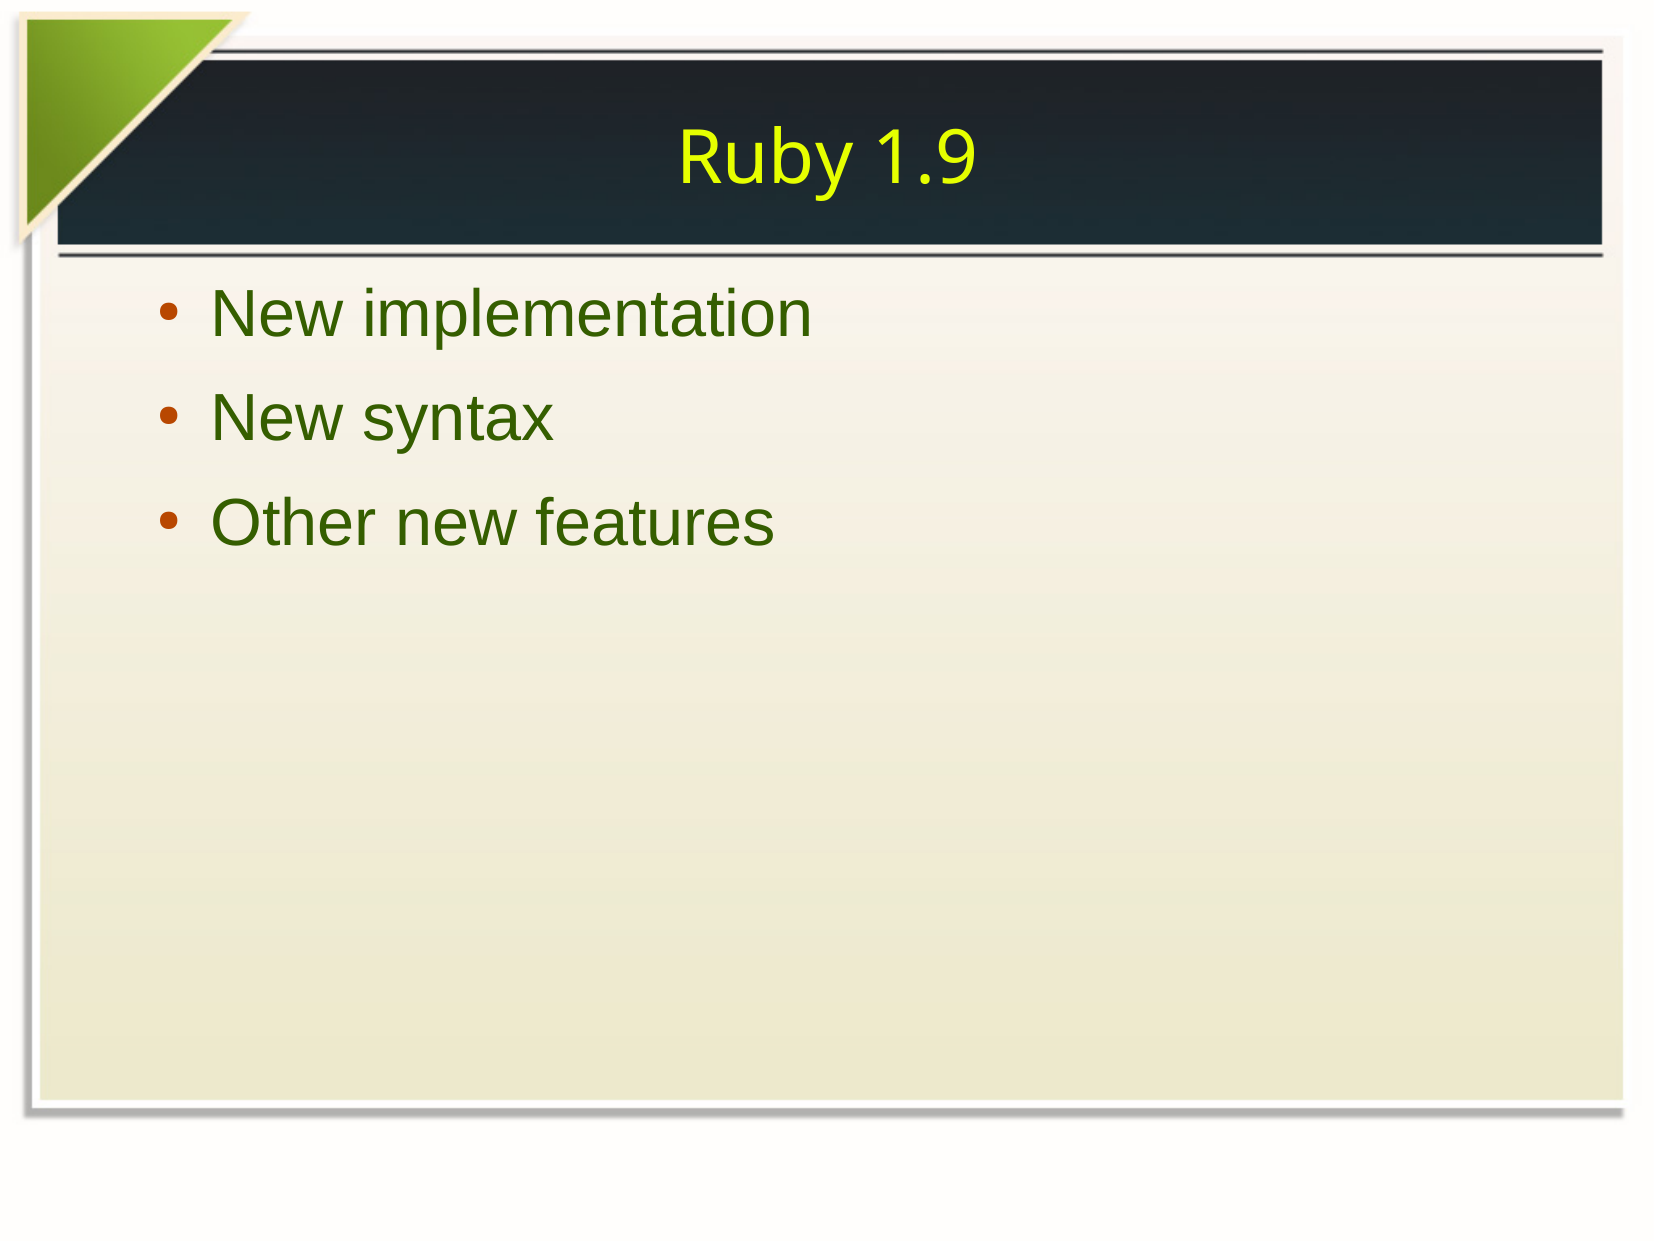

# Ruby 1.9
New implementation
New syntax
Other new features